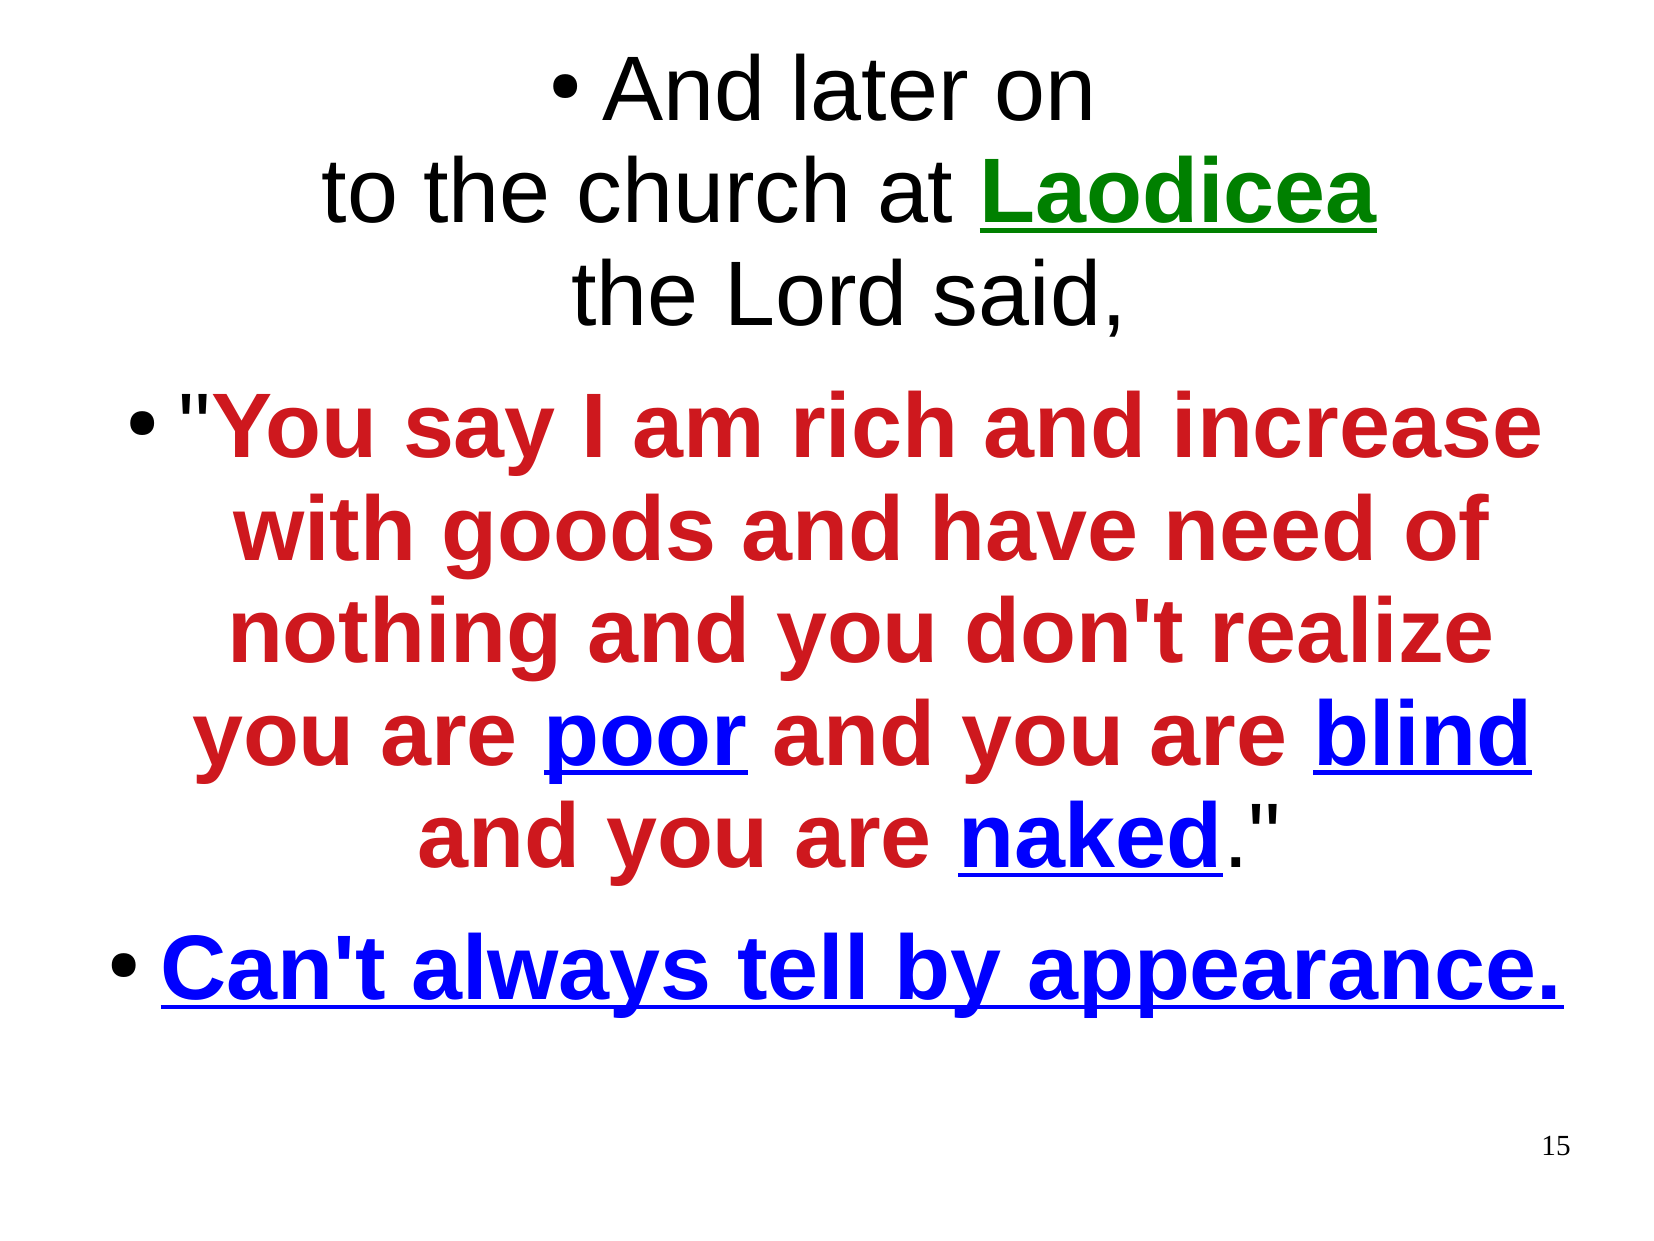

# And later on to the church at Laodicea the Lord said,
"You say I am rich and increase with goods and have need of nothing and you don't realize you are poor and you are blind and you are naked."
Can't always tell by appearance.
15